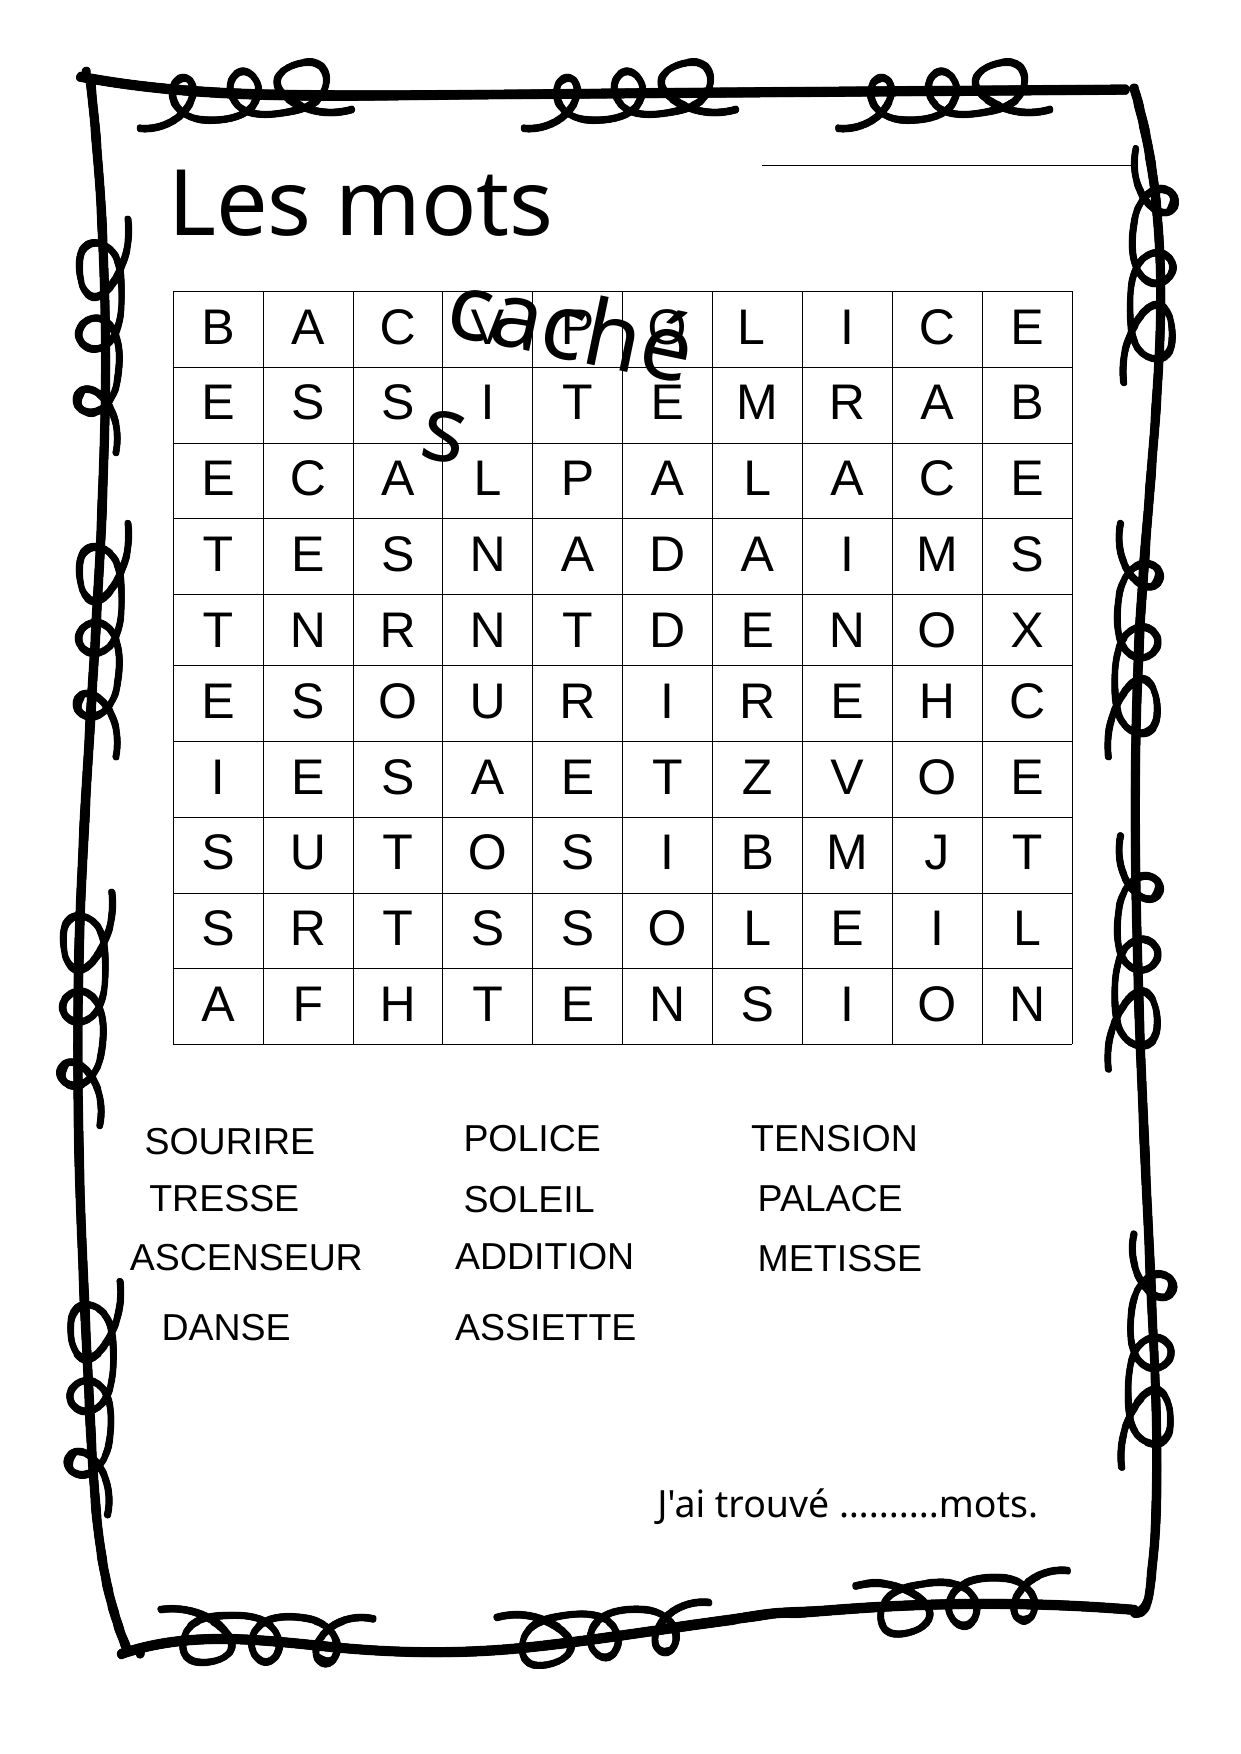

Les mots
 cachés
| B | A | C | V | P | O | L | I | C | E |
| --- | --- | --- | --- | --- | --- | --- | --- | --- | --- |
| E | S | S | I | T | E | M | R | A | B |
| E | C | A | L | P | A | L | A | C | E |
| T | E | S | N | A | D | A | I | M | S |
| T | N | R | N | T | D | E | N | O | X |
| E | S | O | U | R | I | R | E | H | C |
| I | E | S | A | E | T | Z | V | O | E |
| S | U | T | O | S | I | B | M | J | T |
| S | R | T | S | S | O | L | E | I | L |
| A | F | H | T | E | N | S | I | O | N |
POLICE
TENSION
SOURIRE
TRESSE
PALACE
SOLEIL
ADDITION
ASCENSEUR
METISSE
DANSE
ASSIETTE
J'ai trouvé ….......mots.